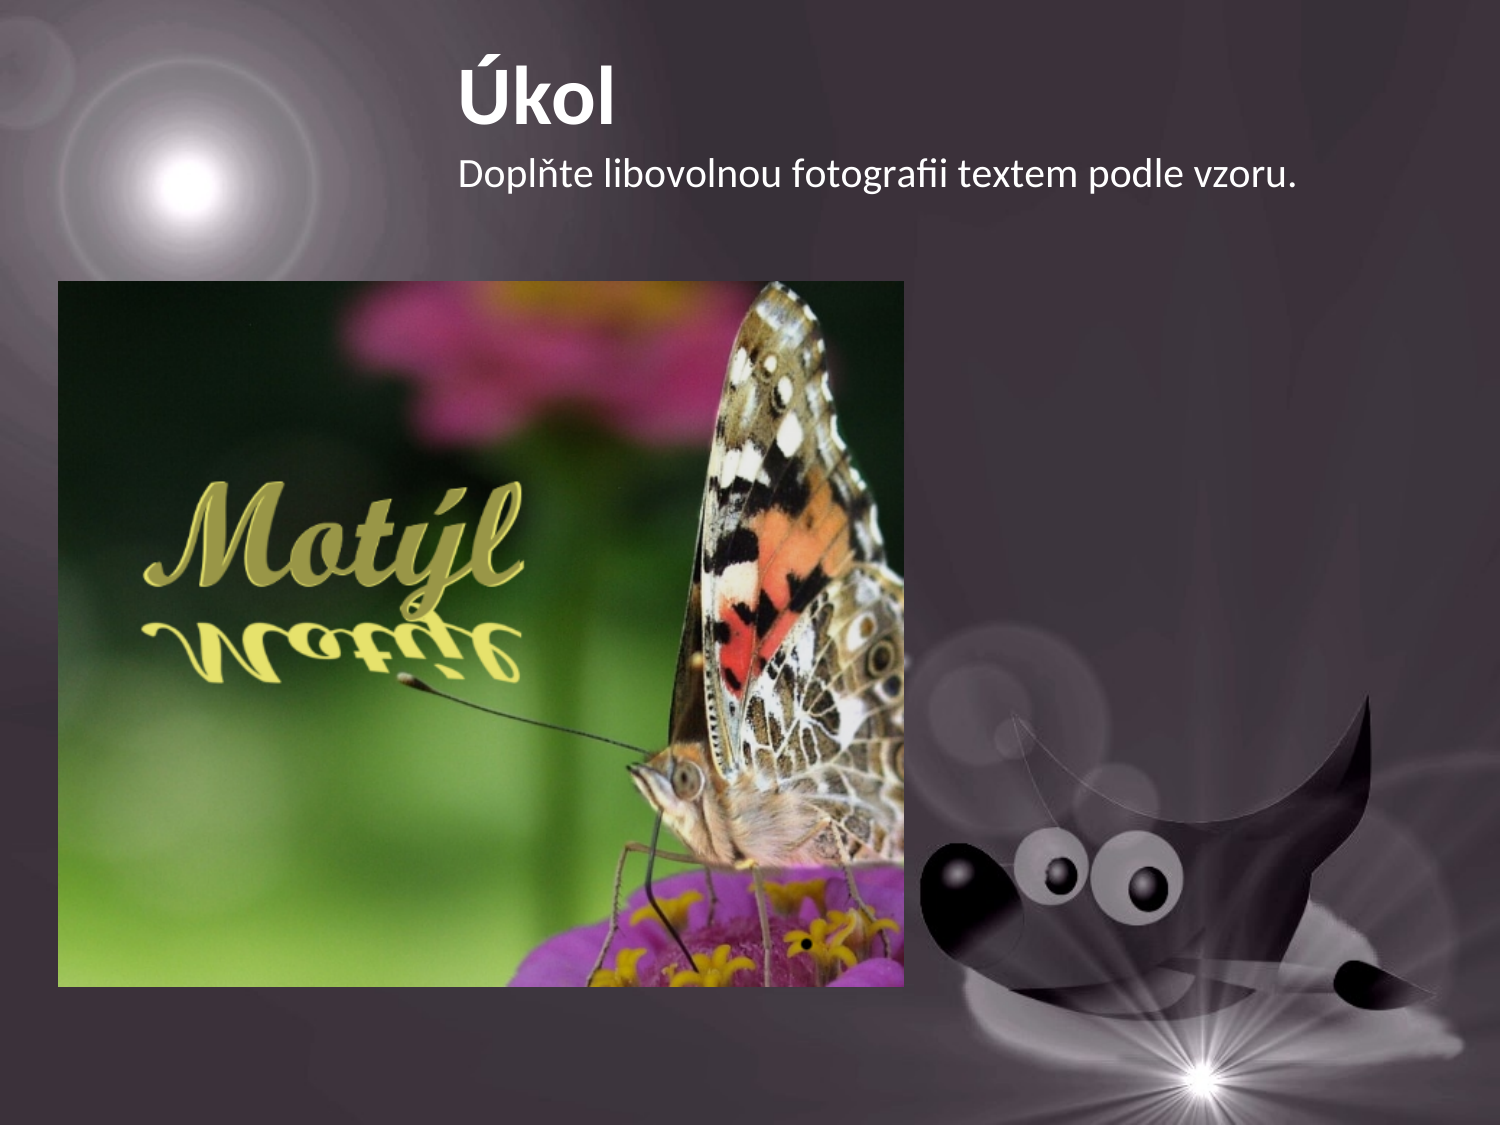

# Úkol
Doplňte libovolnou fotografii textem podle vzoru.